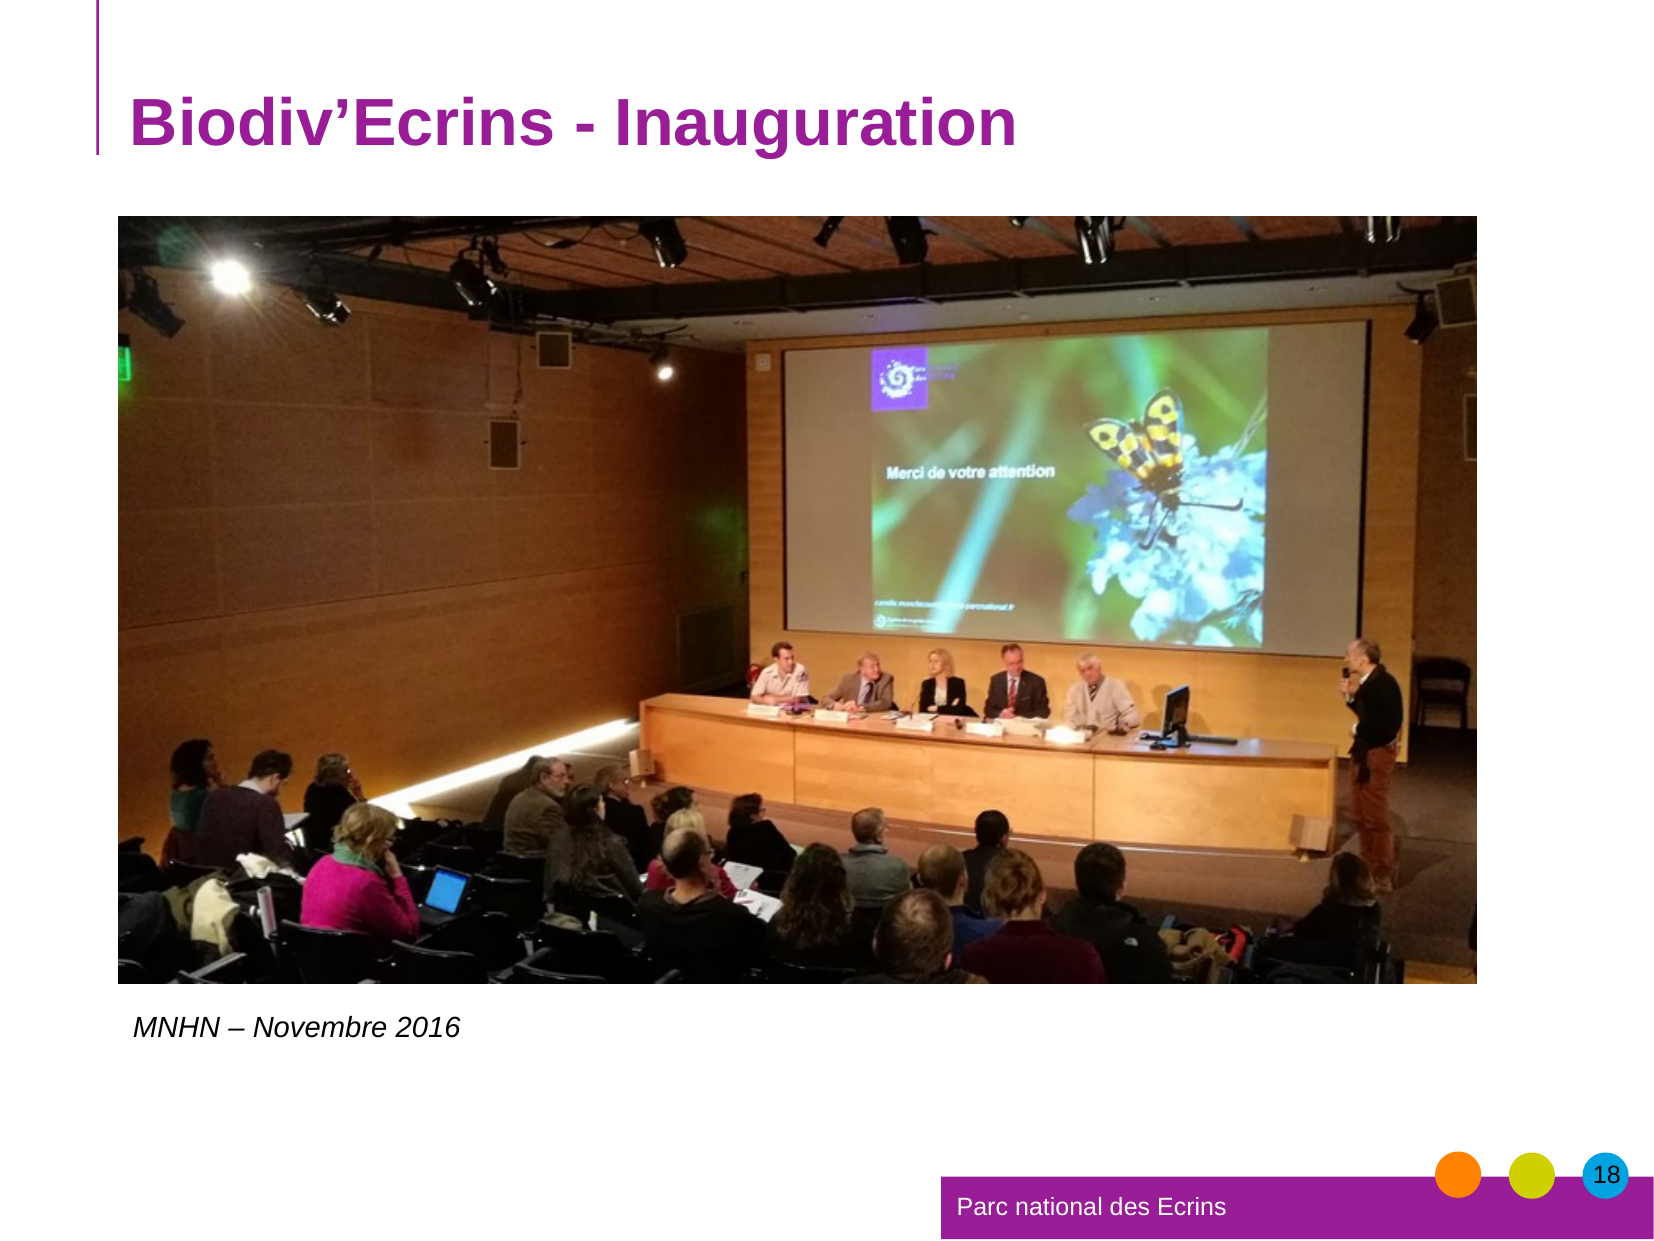

# Biodiv’Ecrins - Inauguration
MNHN – Novembre 2016